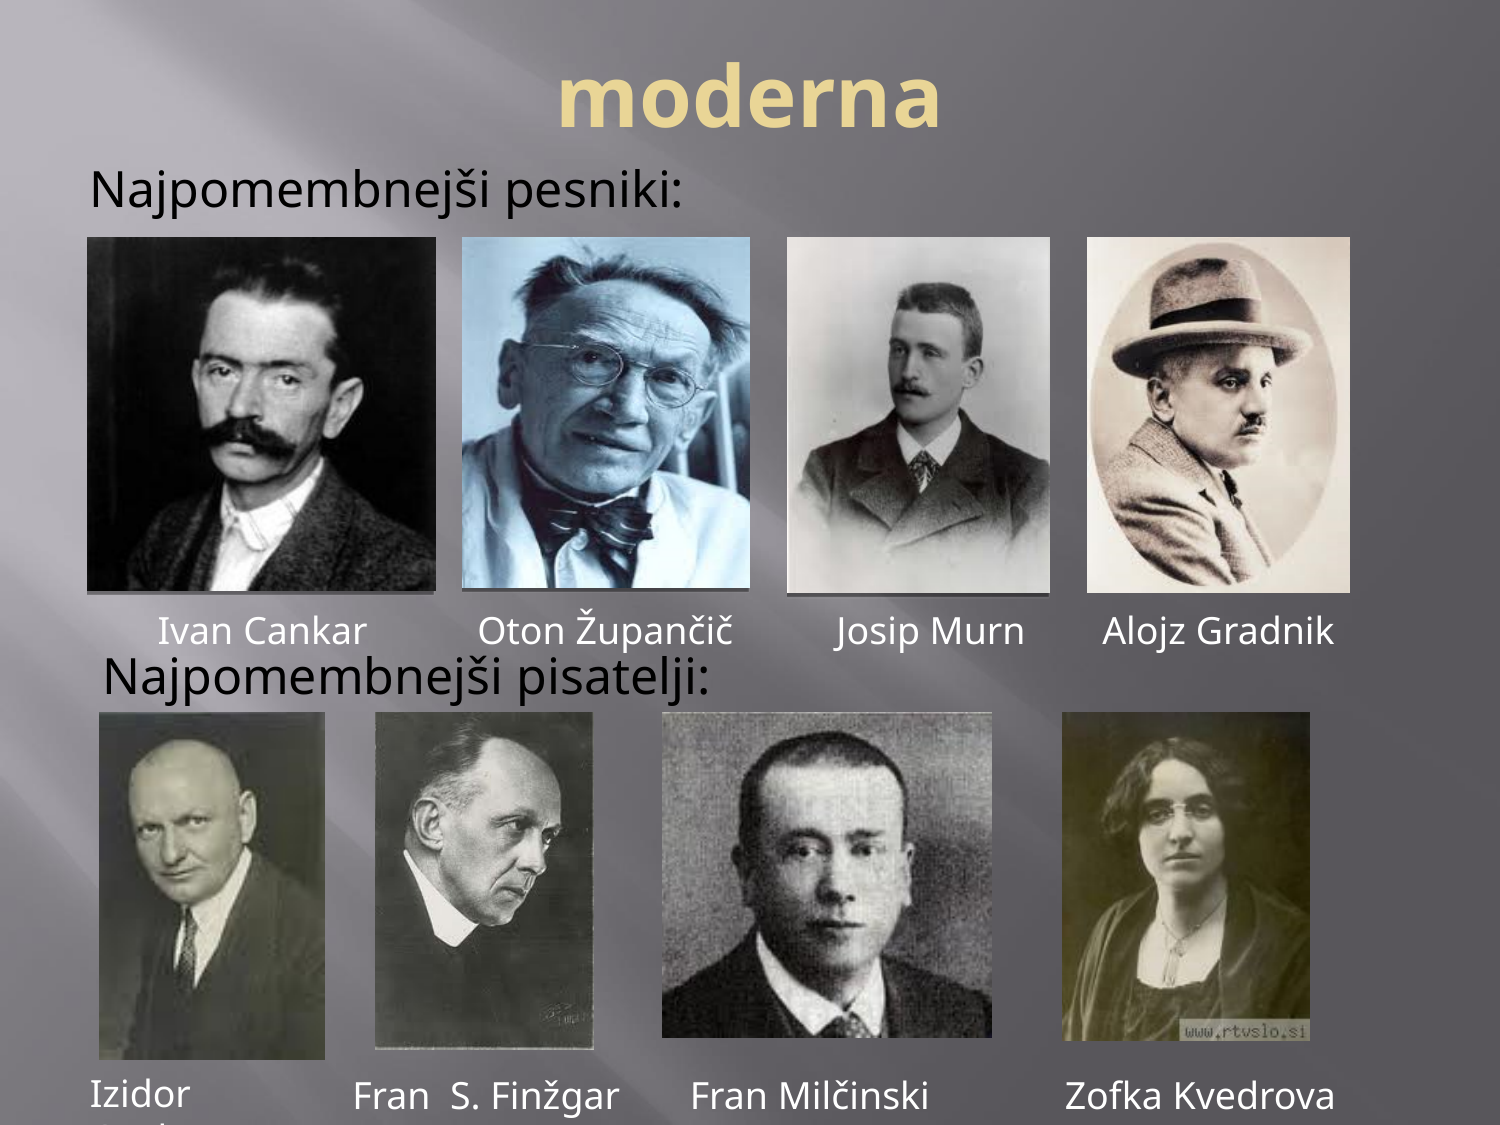

# moderna
Najpomembnejši pesniki:
Ivan Cankar
Oton Župančič
Josip Murn
Alojz Gradnik
Najpomembnejši pisatelji:
Izidor Cankar
Fran S. Finžgar
Fran Milčinski
Zofka Kvedrova